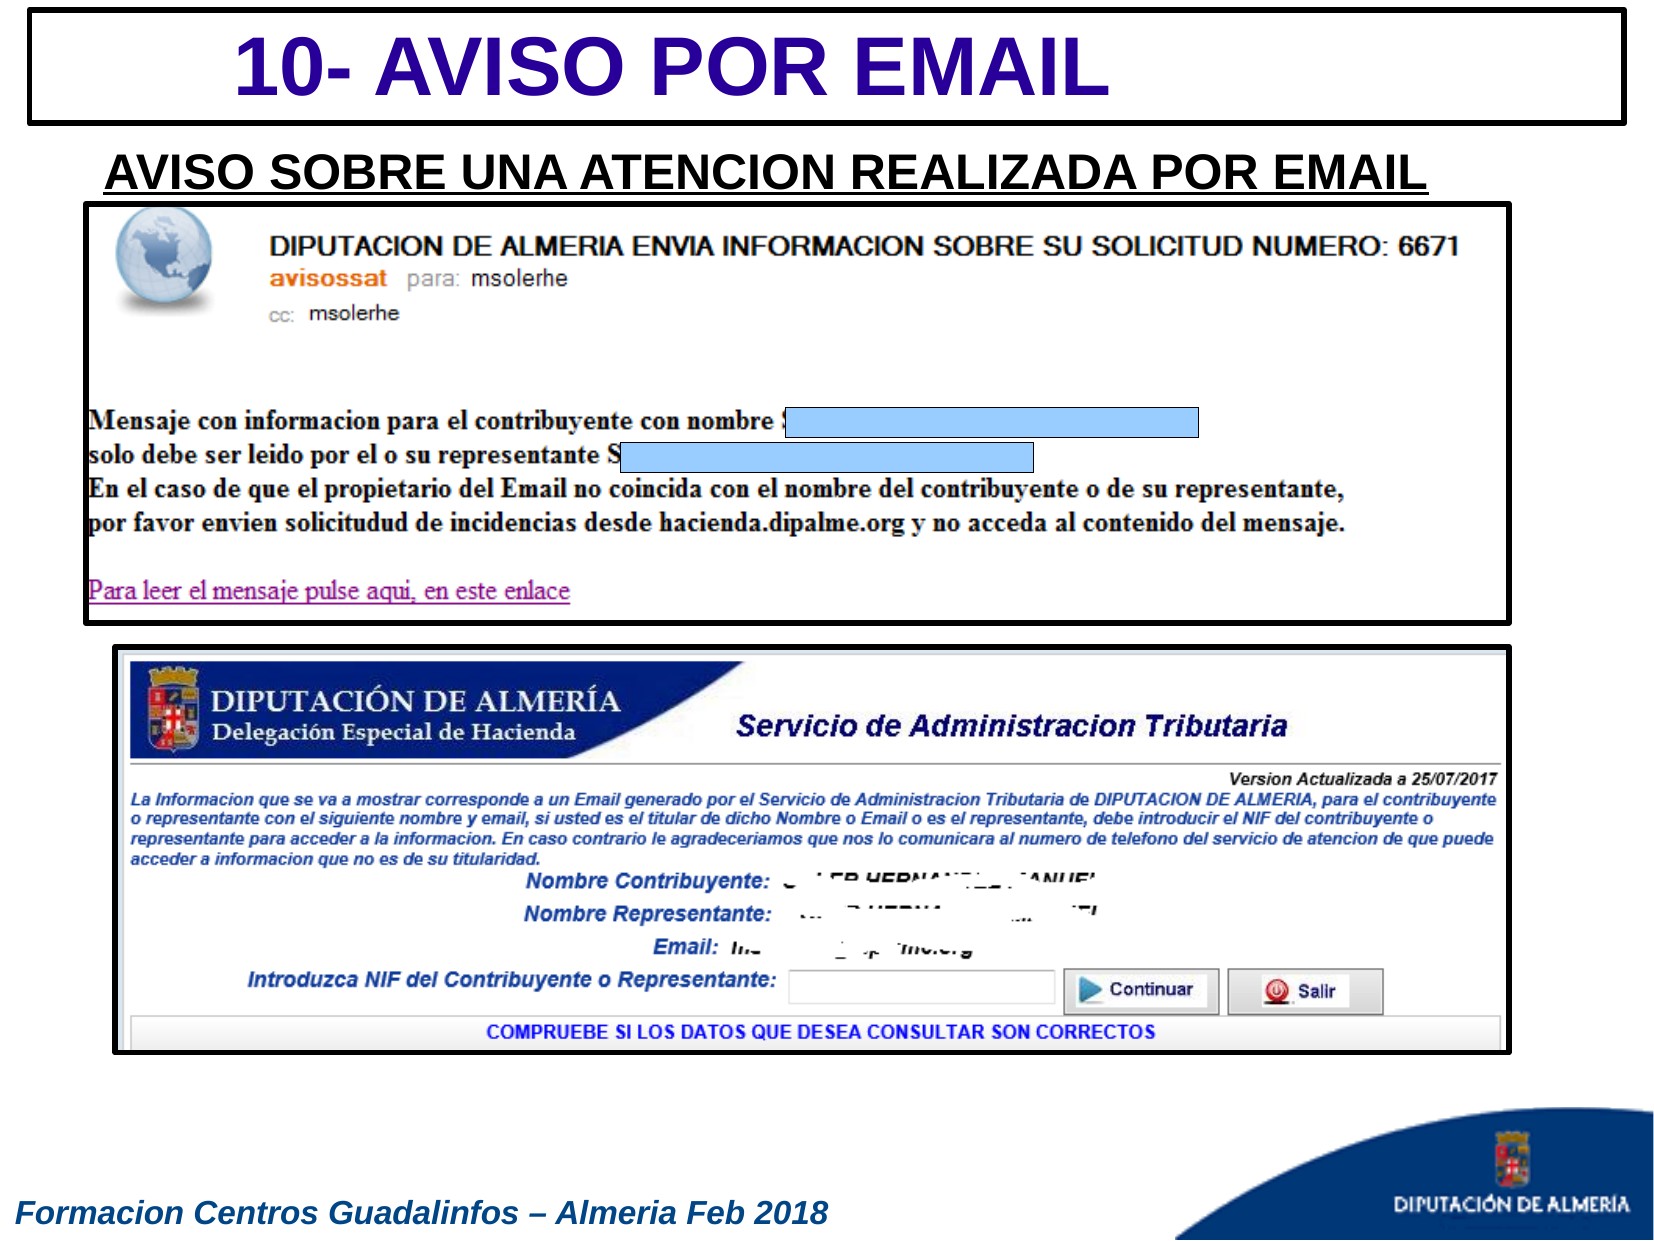

10- AVISO POR EMAIL
AVISO SOBRE UNA ATENCION REALIZADA POR EMAIL
Formacion Centros Guadalinfos – Almeria Feb 2018